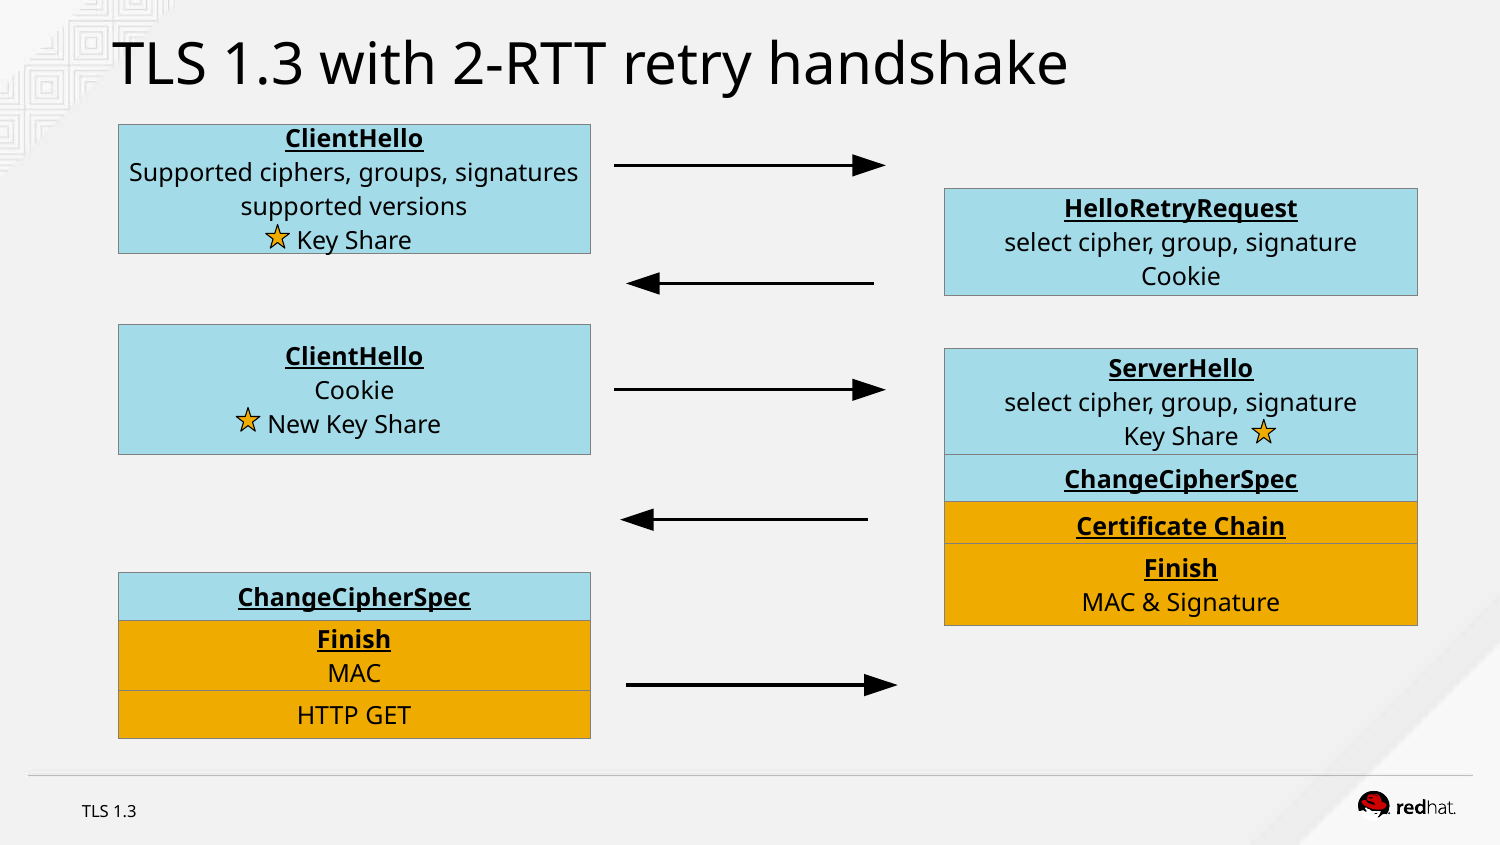

# TLS 1.3 with 2-RTT retry handshake
ClientHello
Supported ciphers, groups, signatures
supported versions
Key Share
HelloRetryRequest
select cipher, group, signature
Cookie
ClientHello
Cookie
New Key Share
ServerHello
select cipher, group, signature
Key Share
ChangeCipherSpec
Certificate Chain
Finish
MAC & Signature
ChangeCipherSpec
Finish
MAC
HTTP GET
TLS 1.3